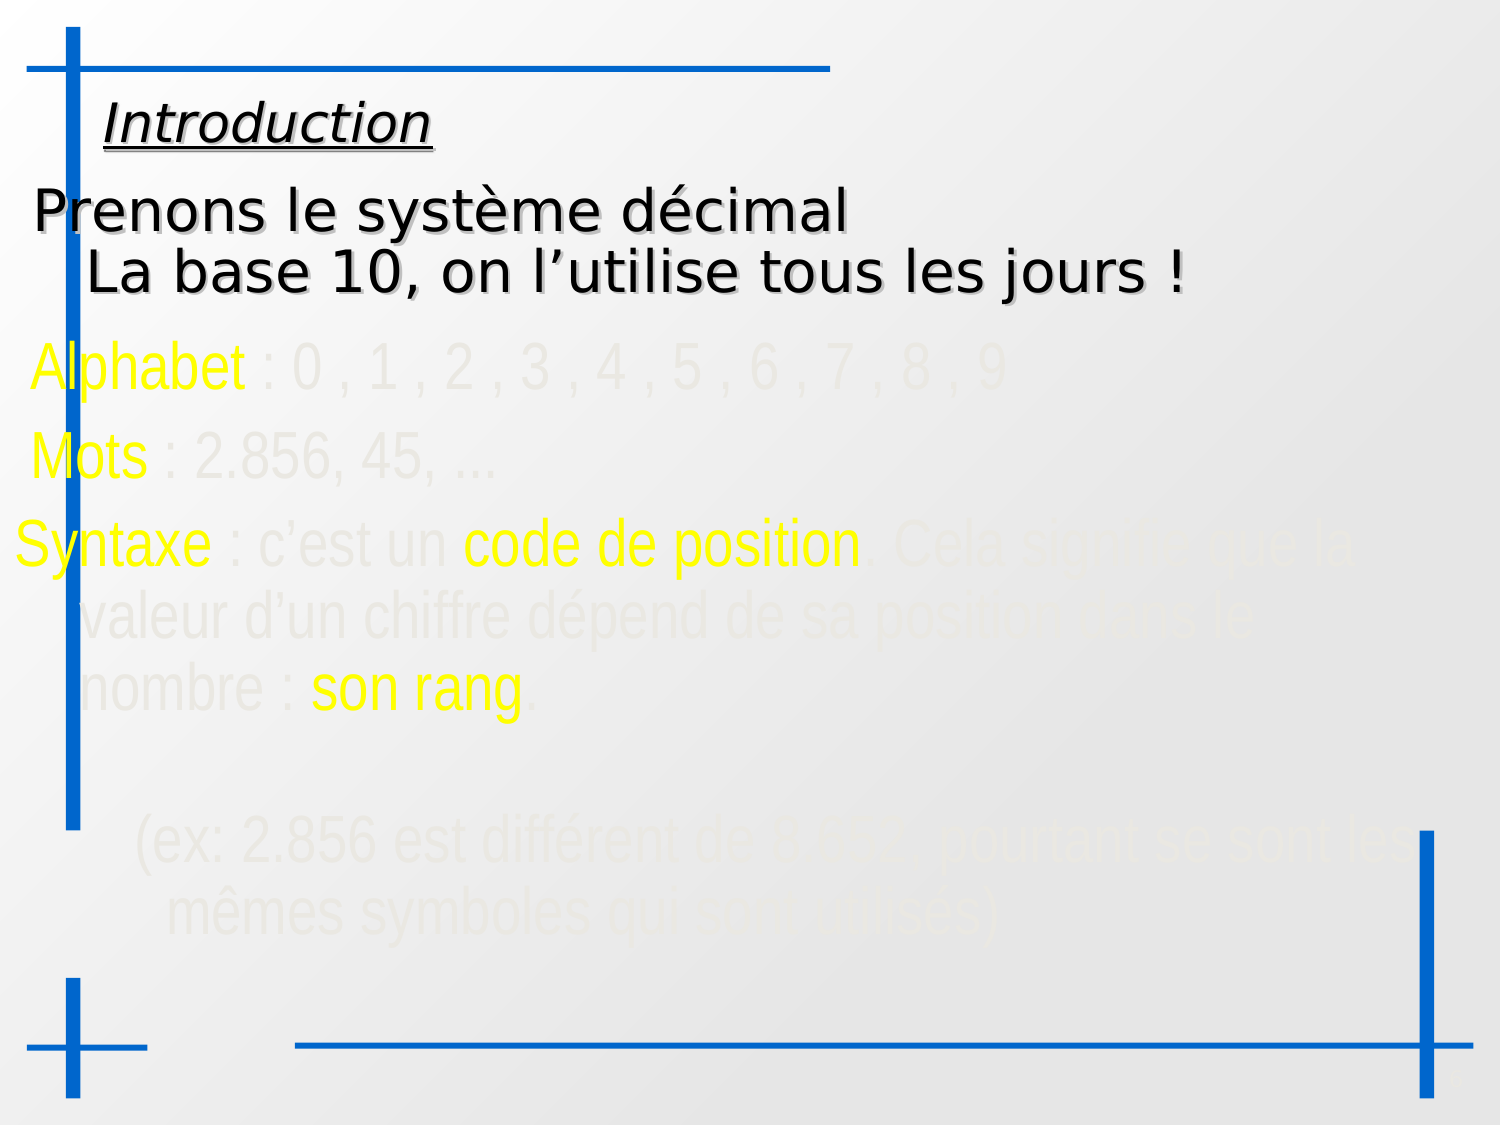

# Introduction
Prenons le système décimal
La base 10, on l’utilise tous les jours !
 Alphabet : 0 , 1 , 2 , 3 , 4 , 5 , 6 , 7 , 8 , 9
 Mots : 2.856, 45, ...
Syntaxe : c’est un code de position. Cela signifie que la valeur d’un chiffre dépend de sa position dans le nombre : son rang.
 (ex: 2.856 est différent de 8.652, pourtant se sont les mêmes symboles qui sont utilisés)